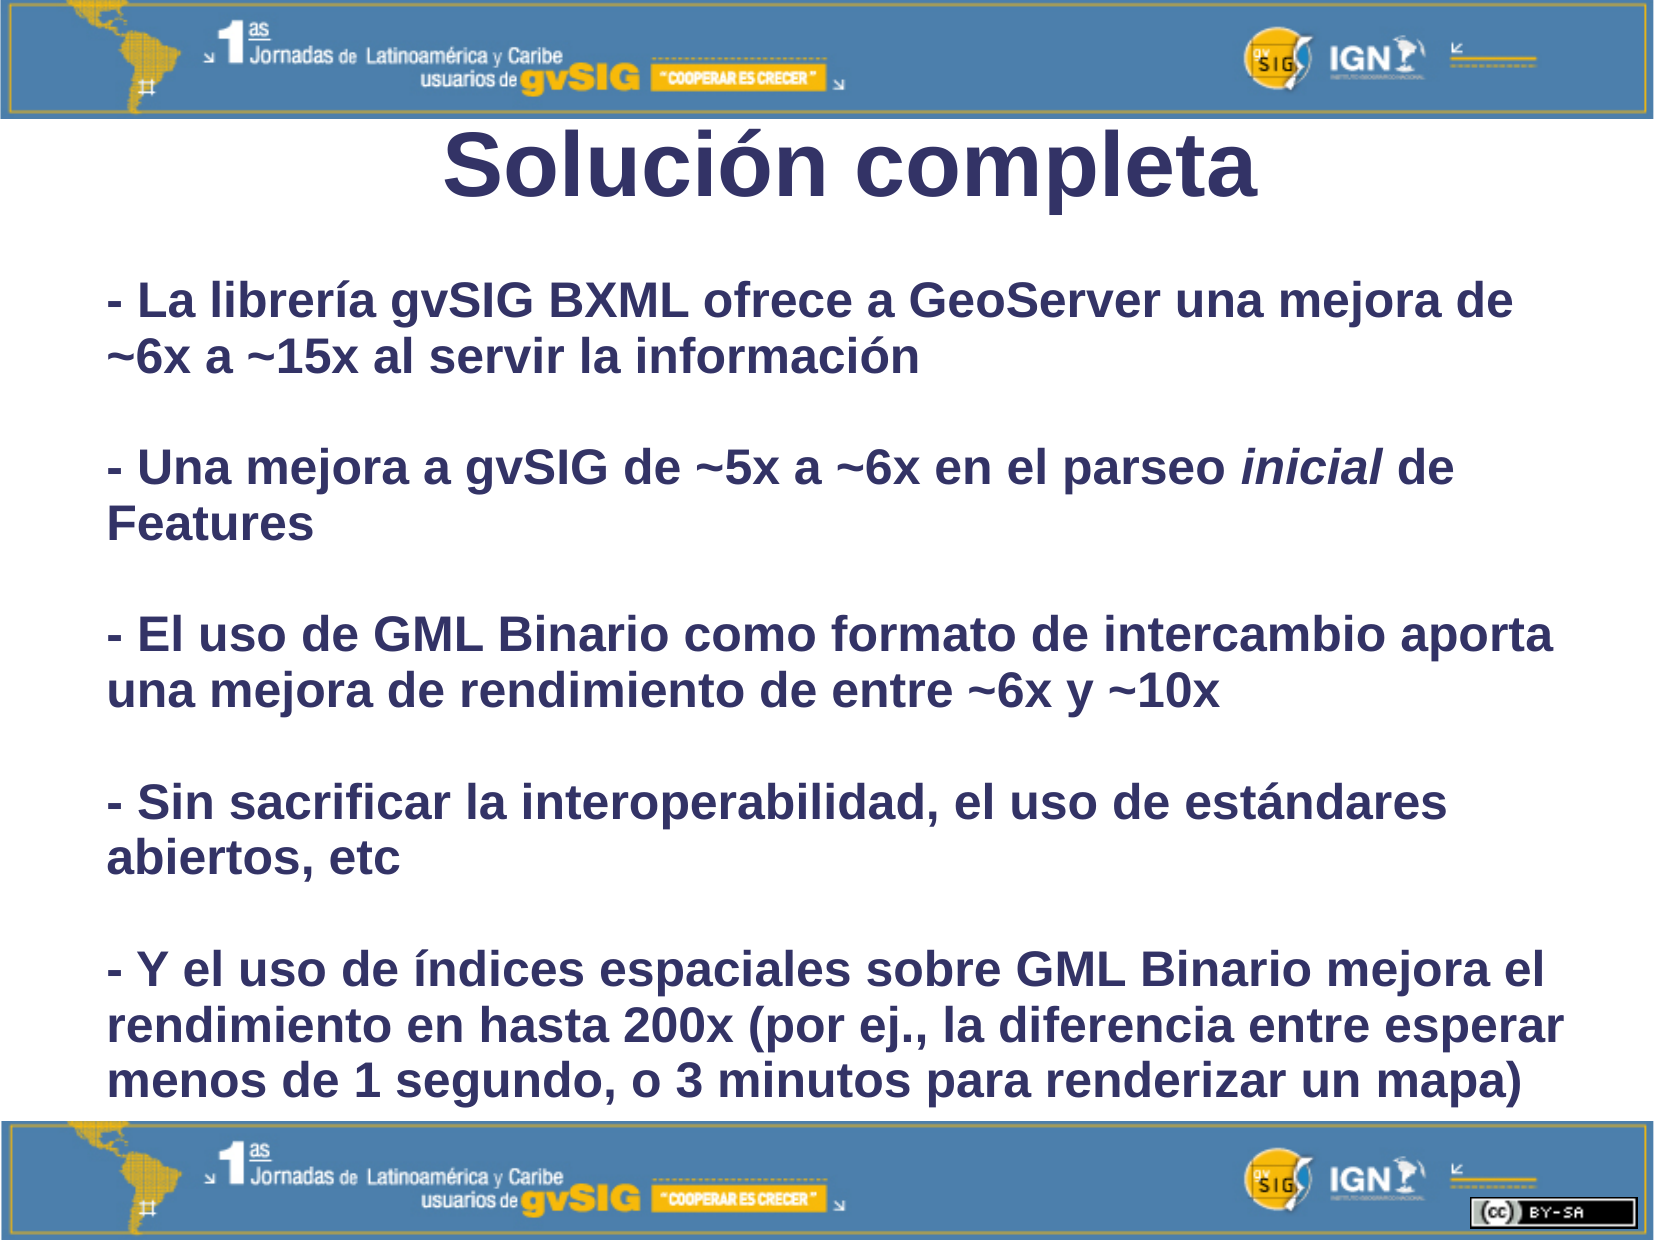

Solución completa
- La librería gvSIG BXML ofrece a GeoServer una mejora de ~6x a ~15x al servir la información
- Una mejora a gvSIG de ~5x a ~6x en el parseo inicial de Features
- El uso de GML Binario como formato de intercambio aporta una mejora de rendimiento de entre ~6x y ~10x
- Sin sacrificar la interoperabilidad, el uso de estándares abiertos, etc
- Y el uso de índices espaciales sobre GML Binario mejora el rendimiento en hasta 200x (por ej., la diferencia entre esperar menos de 1 segundo, o 3 minutos para renderizar un mapa)